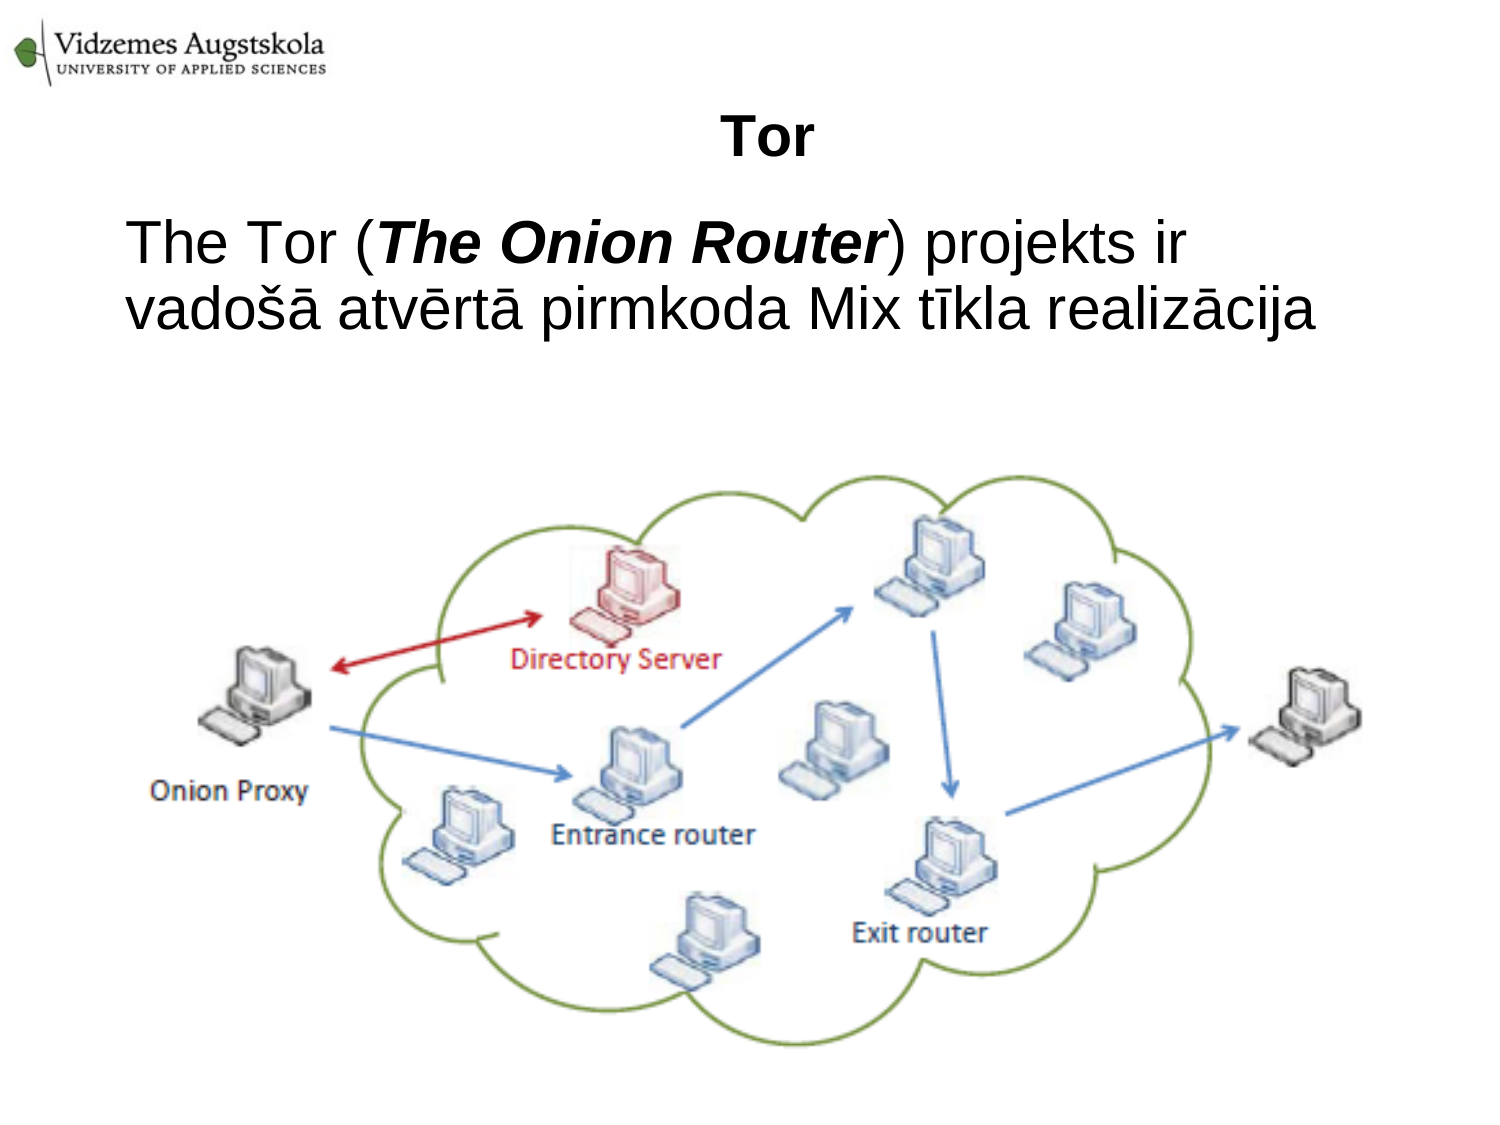

# Tor
The Tor (The Onion Router) projekts ir vadošā atvērtā pirmkoda Mix tīkla realizācija